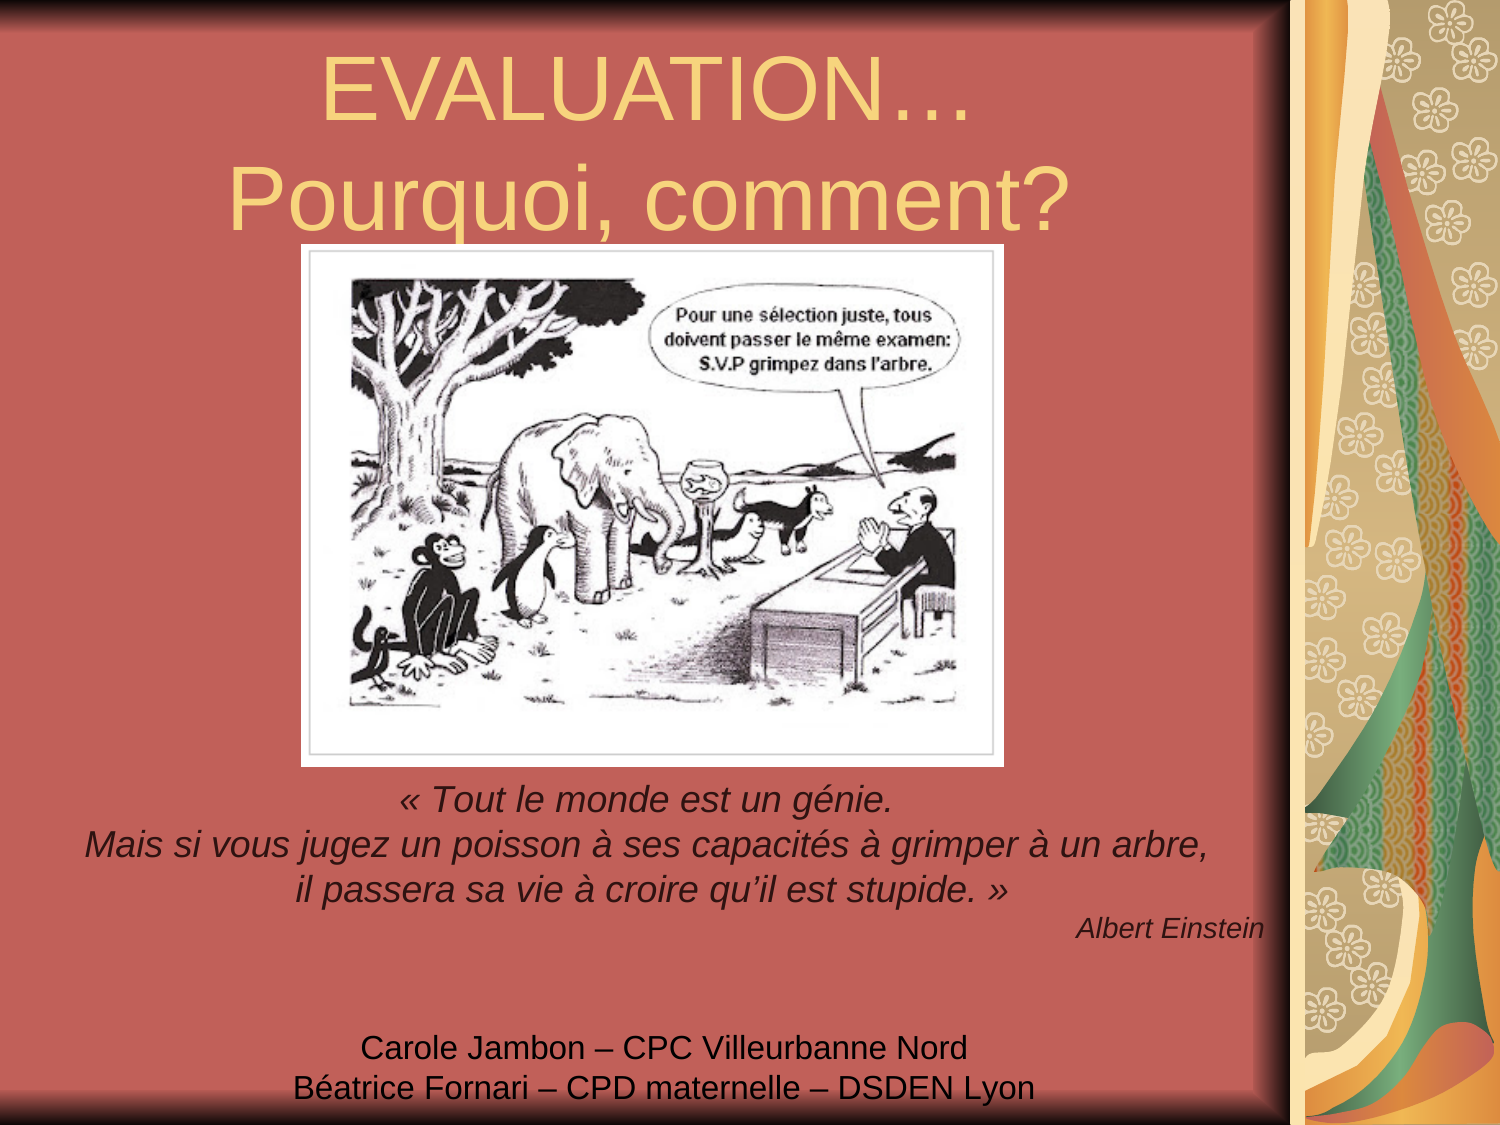

# EVALUATION… Pourquoi, comment?
« Tout le monde est un génie.
Mais si vous jugez un poisson à ses capacités à grimper à un arbre,
il passera sa vie à croire qu’il est stupide. »
							Albert Einstein
Carole Jambon – CPC Villeurbanne Nord
Béatrice Fornari – CPD maternelle – DSDEN Lyon